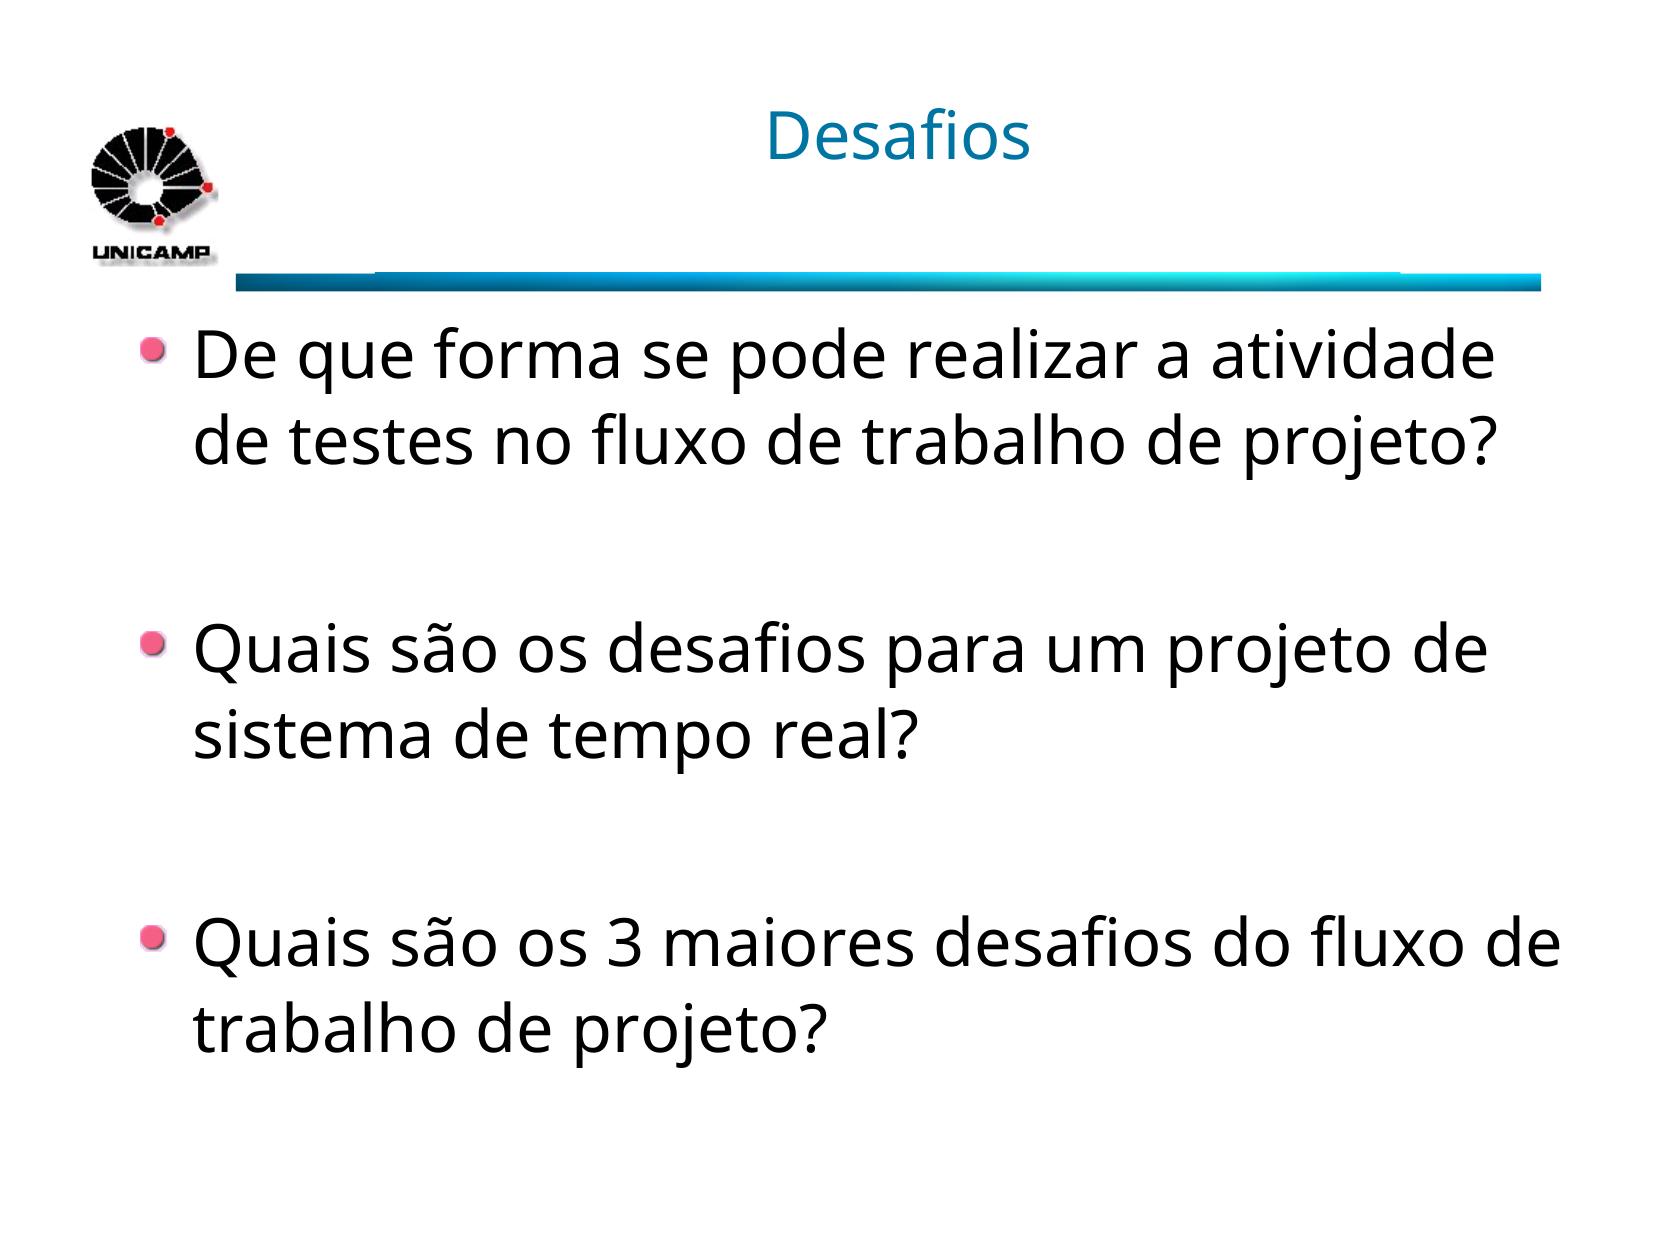

# Desafios
De que forma se pode realizar a atividade de testes no fluxo de trabalho de projeto?
Quais são os desafios para um projeto de sistema de tempo real?
Quais são os 3 maiores desafios do fluxo de trabalho de projeto?